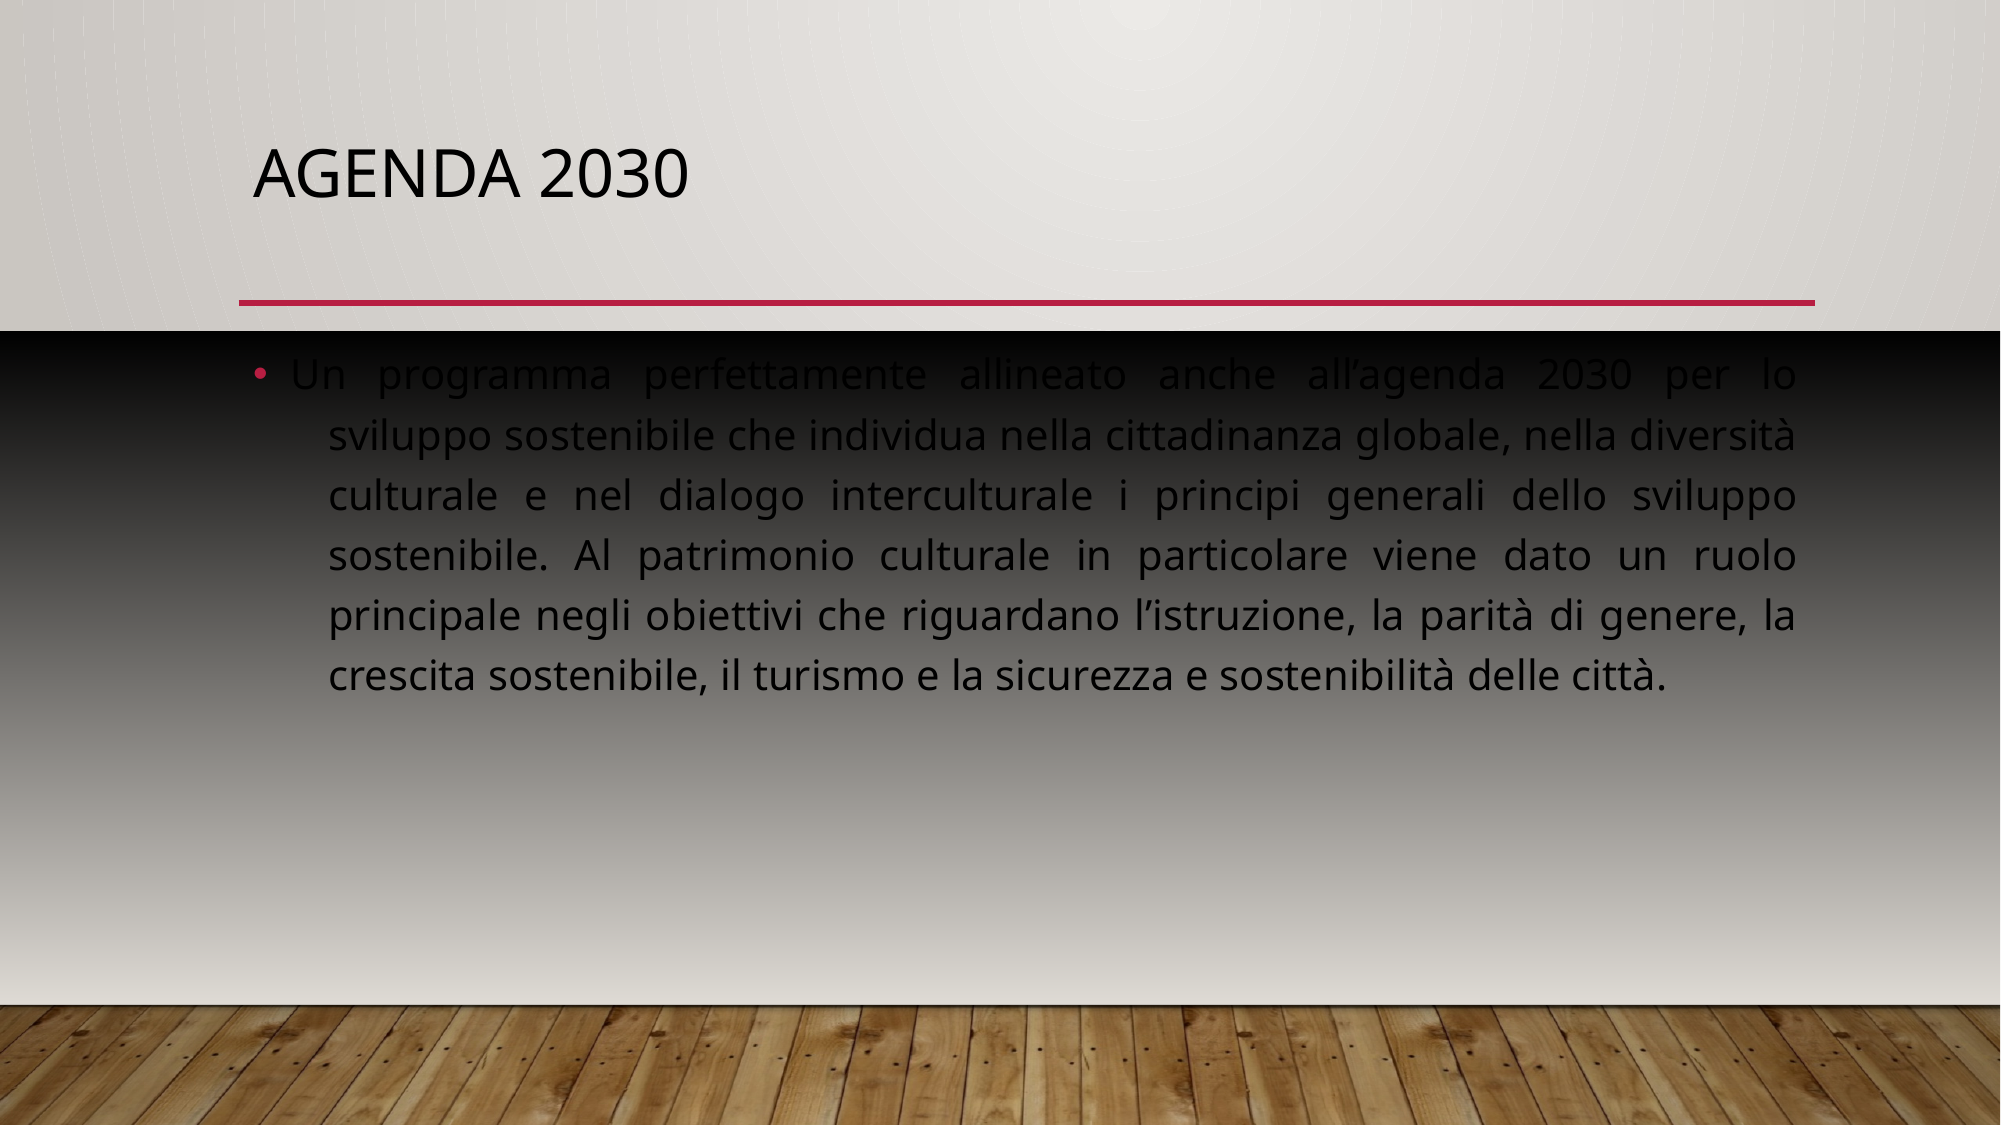

# Agenda 2030
Un programma perfettamente allineato anche all’agenda 2030 per lo sviluppo sostenibile che individua nella cittadinanza globale, nella diversità culturale e nel dialogo interculturale i principi generali dello sviluppo sostenibile. Al patrimonio culturale in particolare viene dato un ruolo principale negli obiettivi che riguardano l’istruzione, la parità di genere, la crescita sostenibile, il turismo e la sicurezza e sostenibilità delle città.